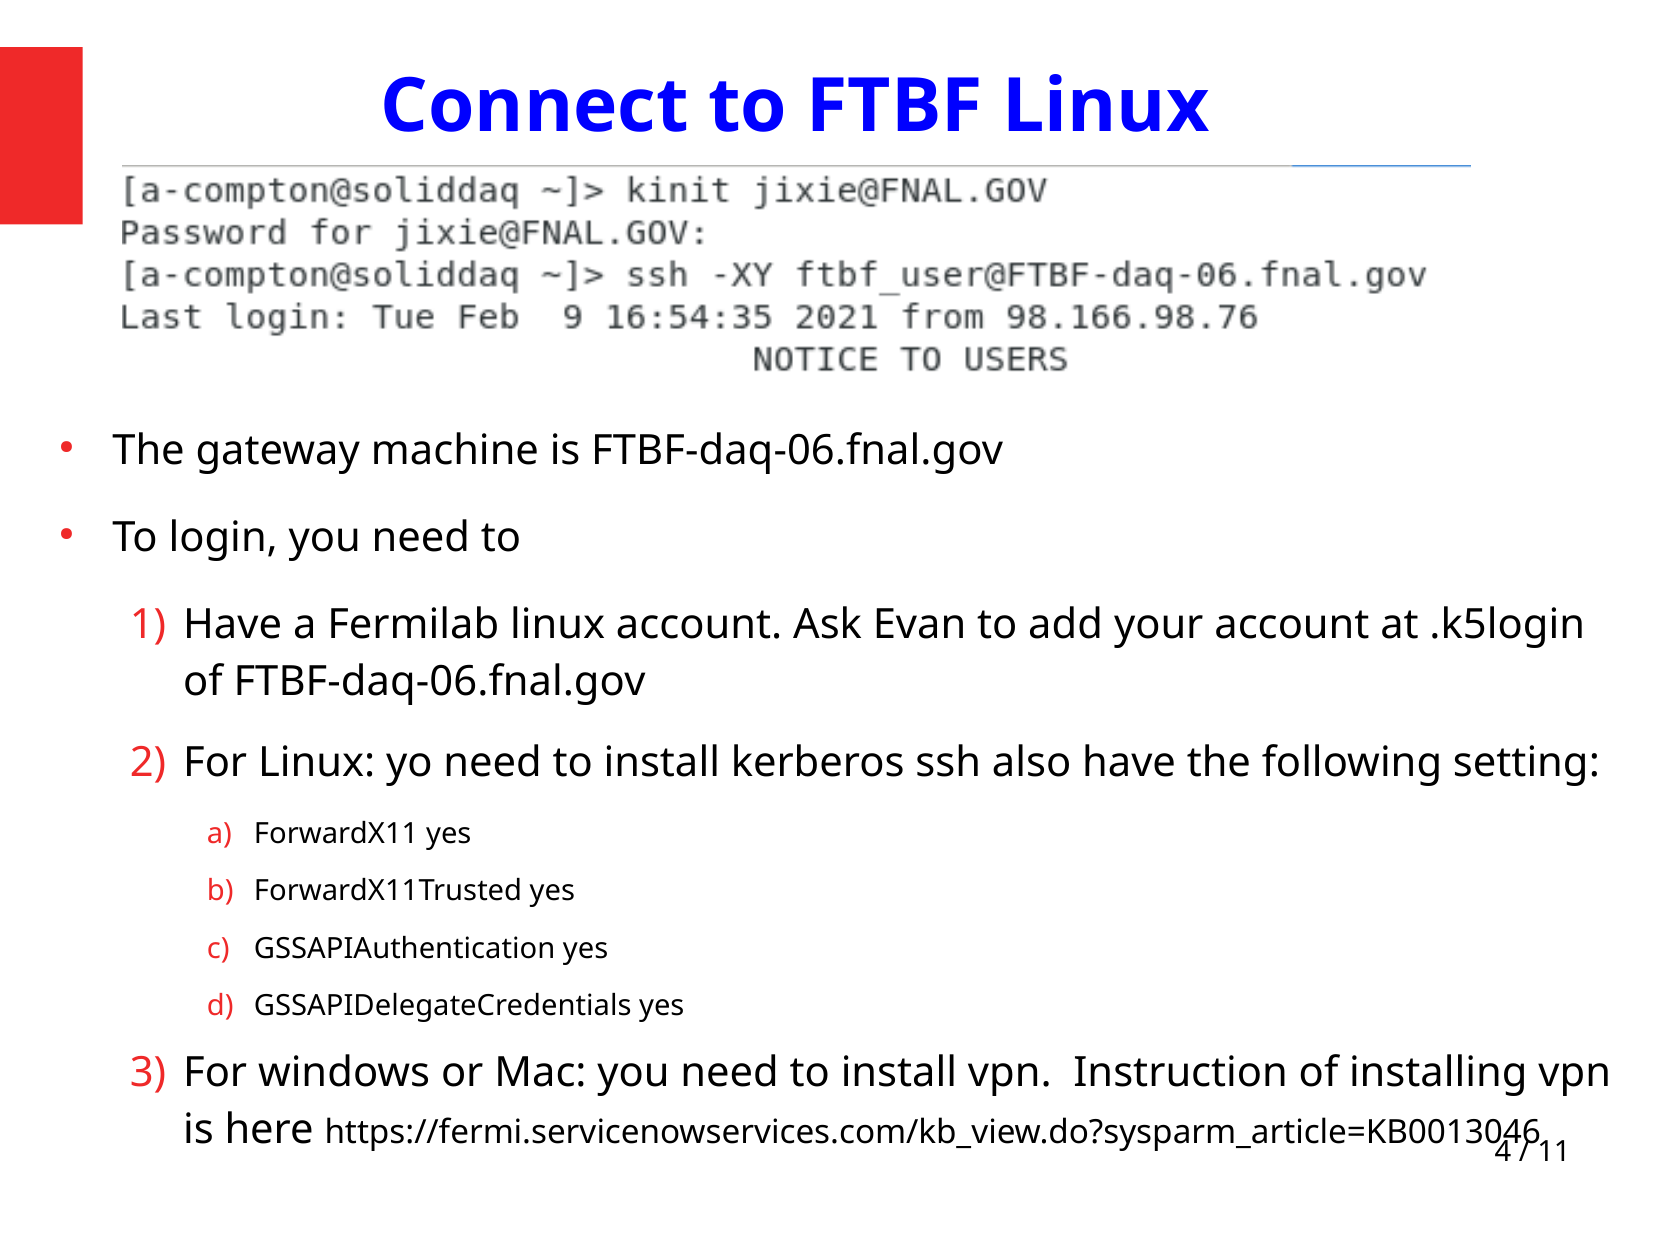

# Connect to FTBF Linux
The gateway machine is FTBF-daq-06.fnal.gov
To login, you need to
Have a Fermilab linux account. Ask Evan to add your account at .k5login of FTBF-daq-06.fnal.gov
For Linux: yo need to install kerberos ssh also have the following setting:
ForwardX11 yes
ForwardX11Trusted yes
GSSAPIAuthentication yes
GSSAPIDelegateCredentials yes
For windows or Mac: you need to install vpn. Instruction of installing vpn is here https://fermi.servicenowservices.com/kb_view.do?sysparm_article=KB0013046
4